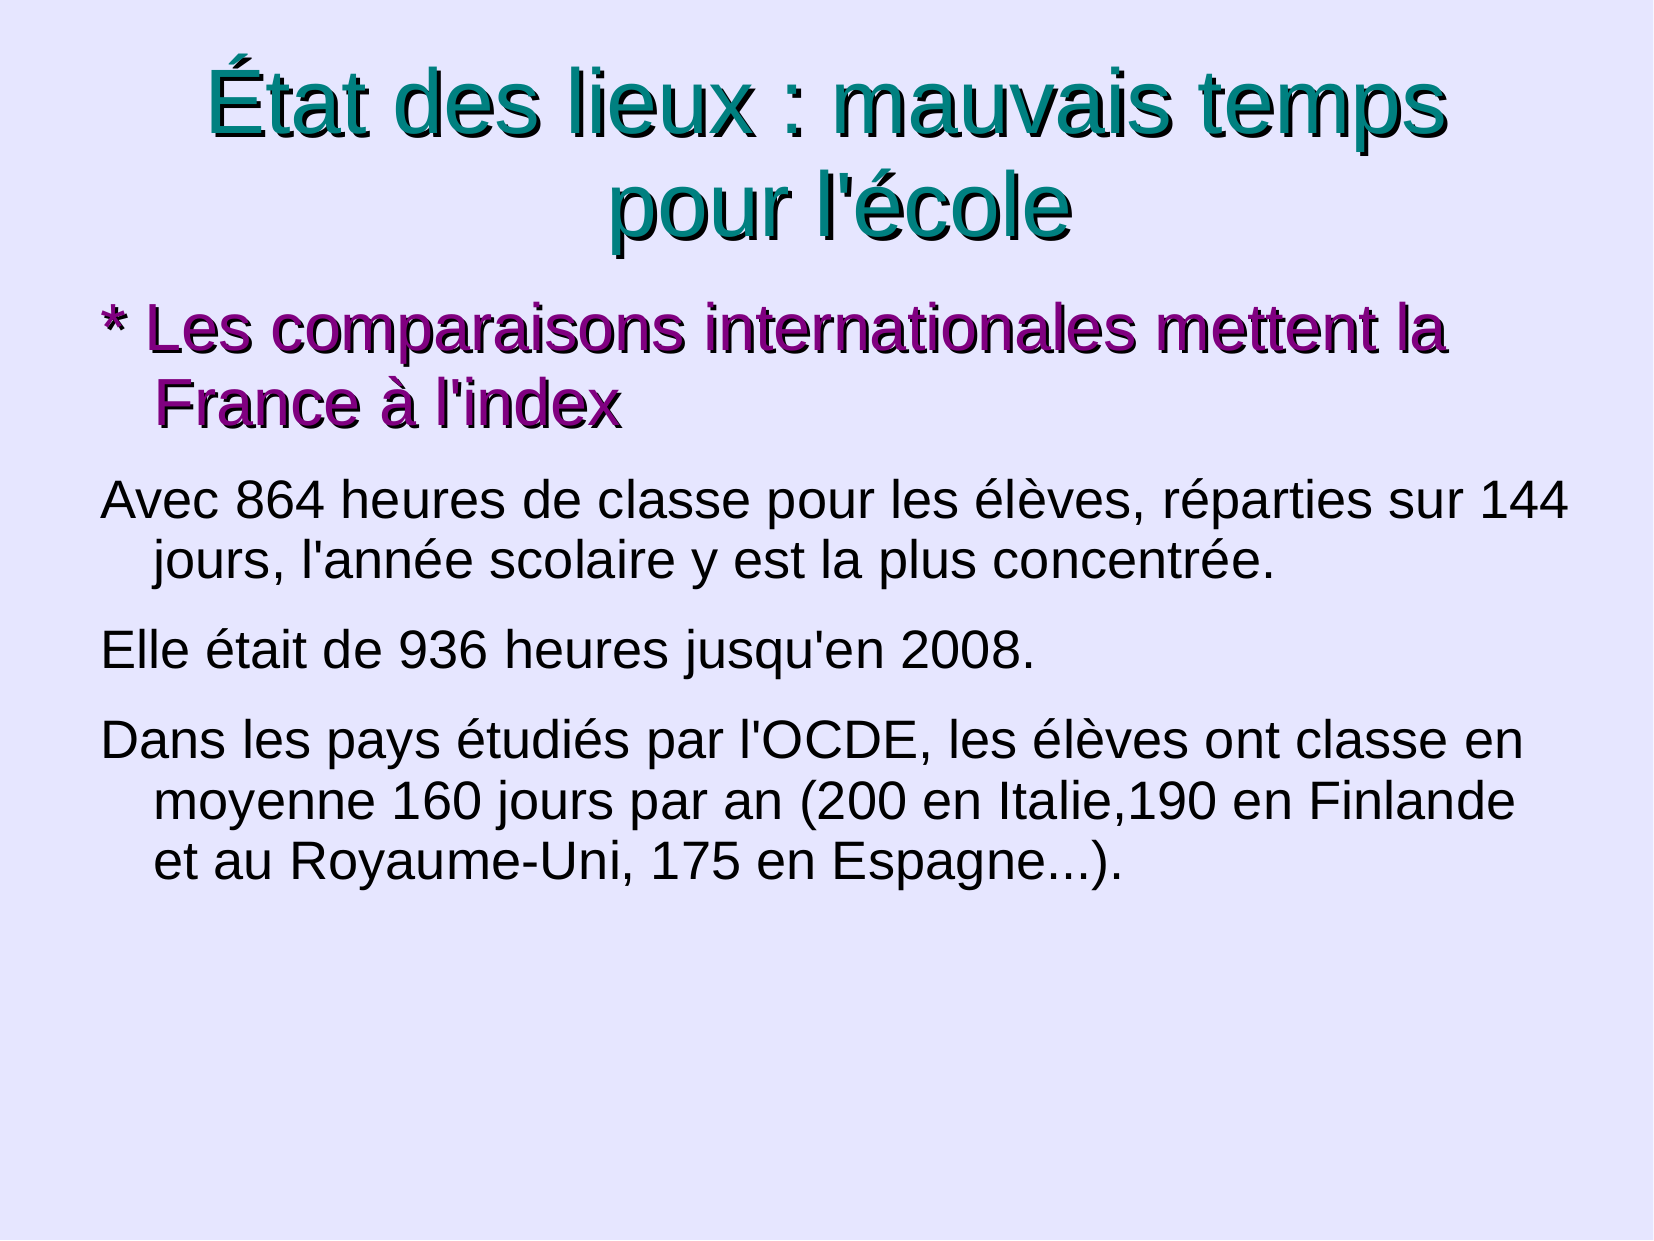

# État des lieux : mauvais temps pour l'école
* Les comparaisons internationales mettent la France à l'index
Avec 864 heures de classe pour les élèves, réparties sur 144 jours, l'année scolaire y est la plus concentrée.
Elle était de 936 heures jusqu'en 2008.
Dans les pays étudiés par l'OCDE, les élèves ont classe en moyenne 160 jours par an (200 en Italie,190 en Finlande et au Royaume-Uni, 175 en Espagne...).